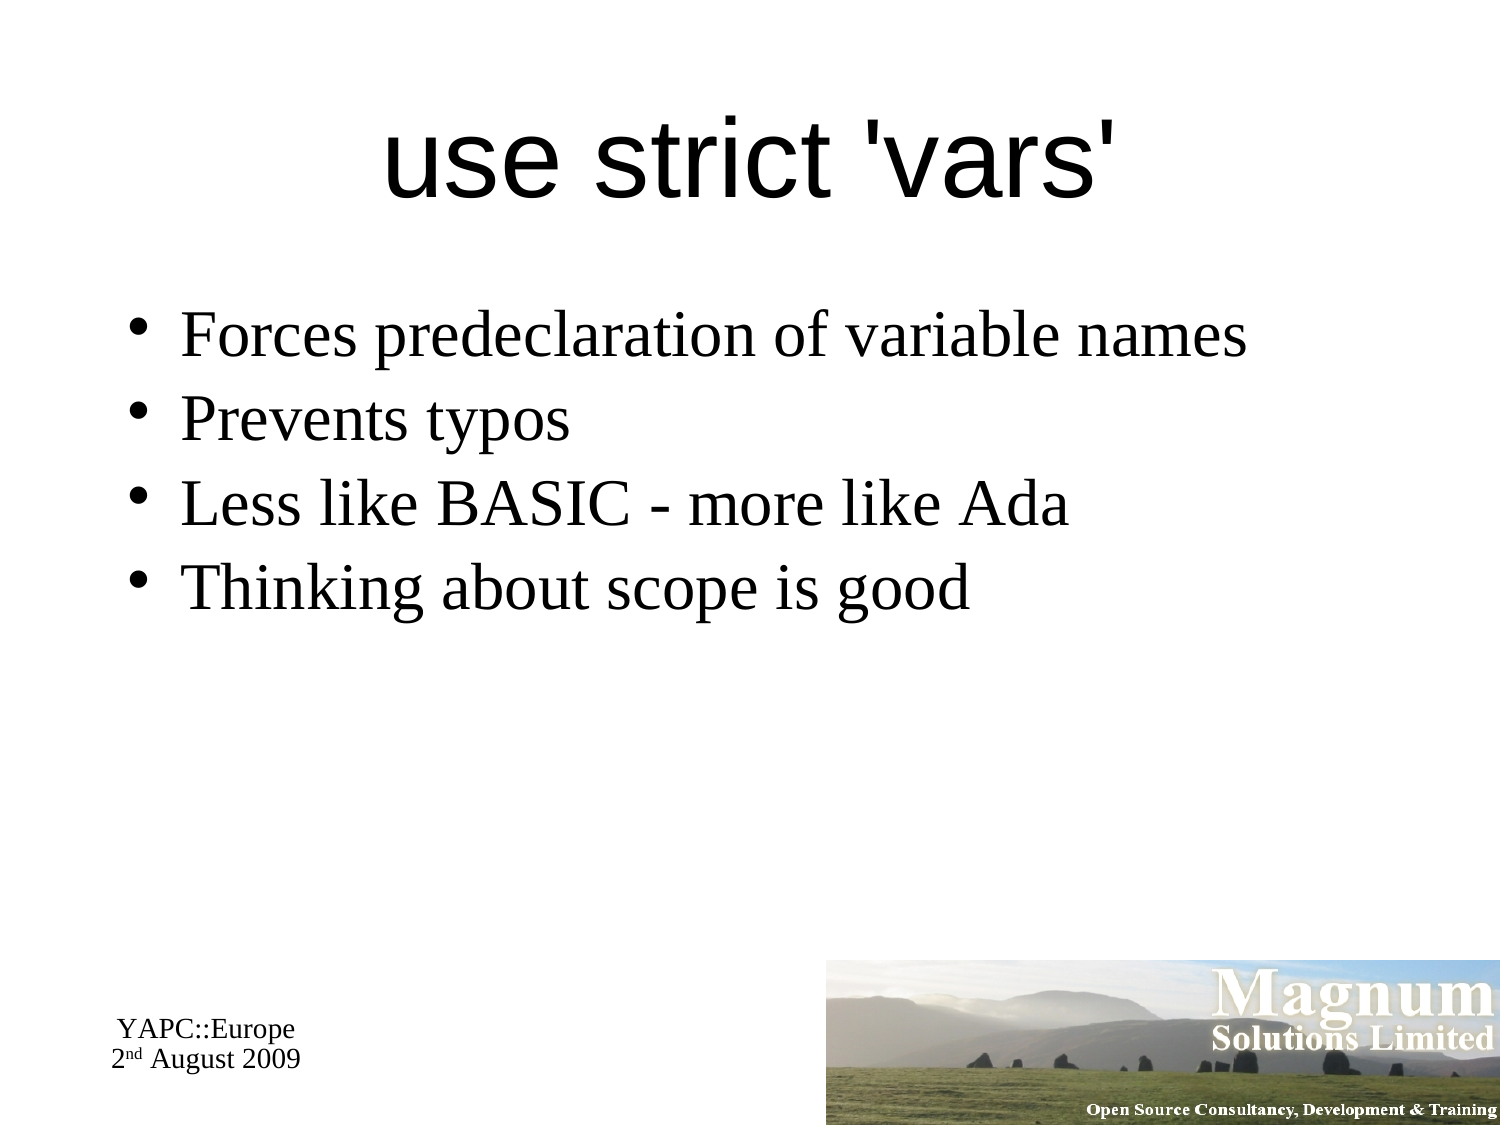

# use strict 'vars'
Forces predeclaration of variable names
Prevents typos
Less like BASIC - more like Ada
Thinking about scope is good
21